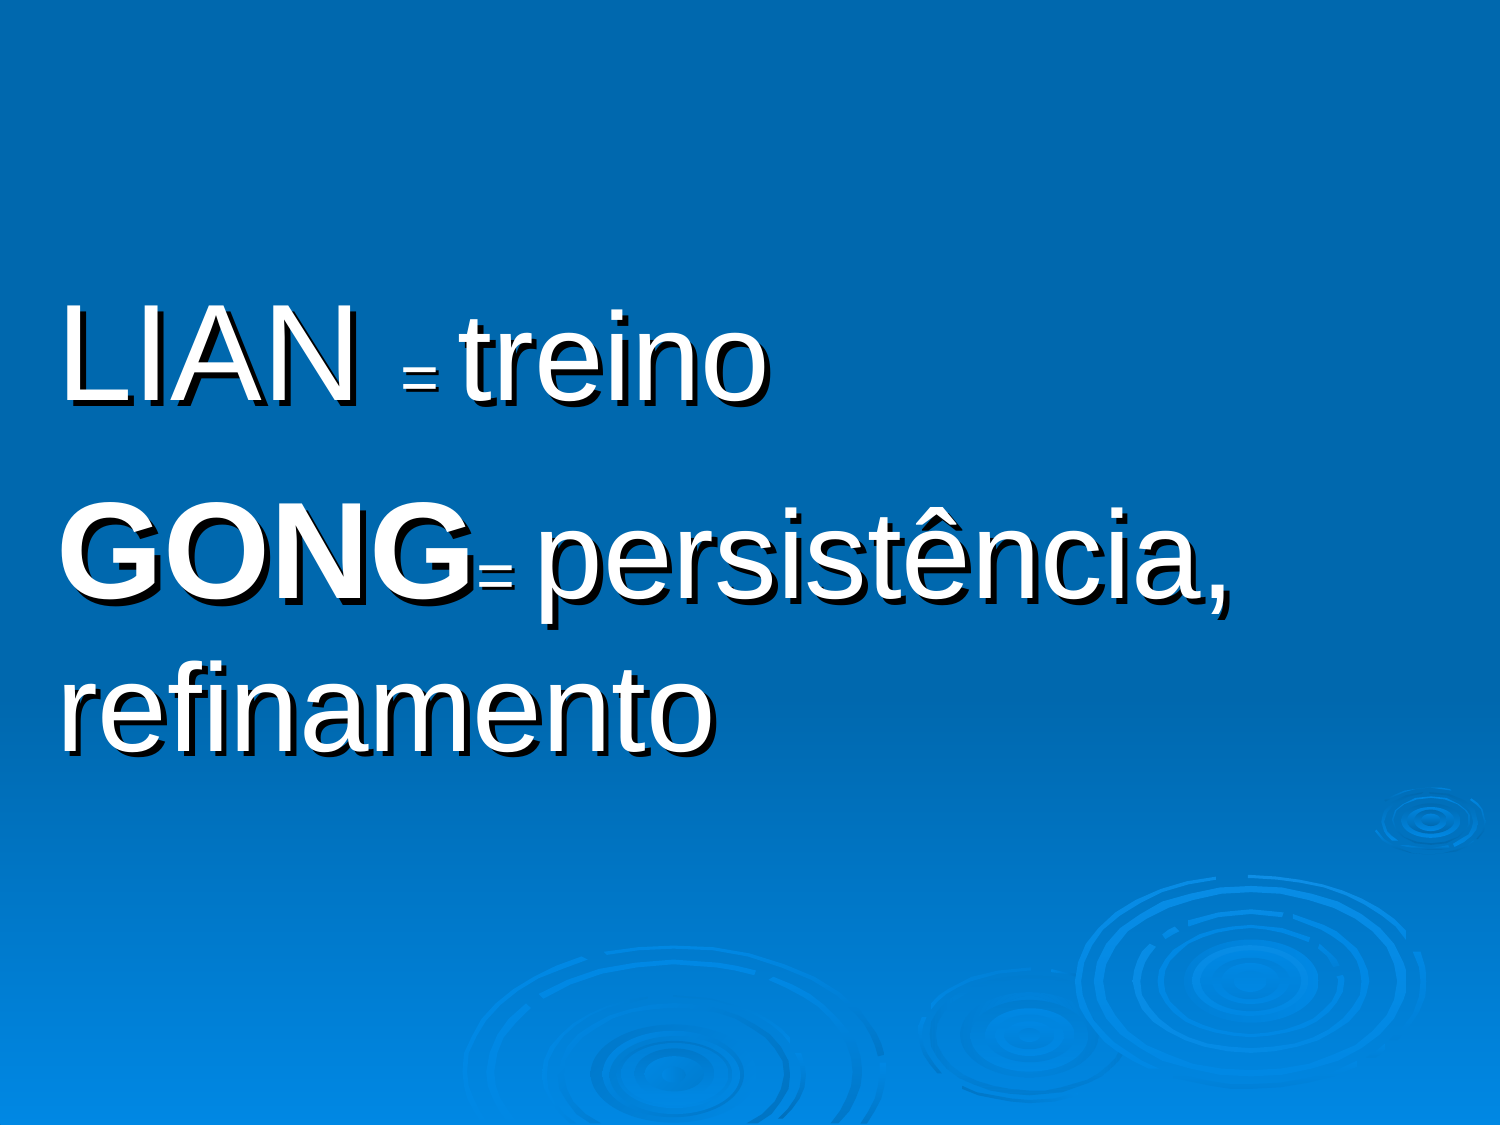

#
LIAN = treino
GONG= persistência, refinamento